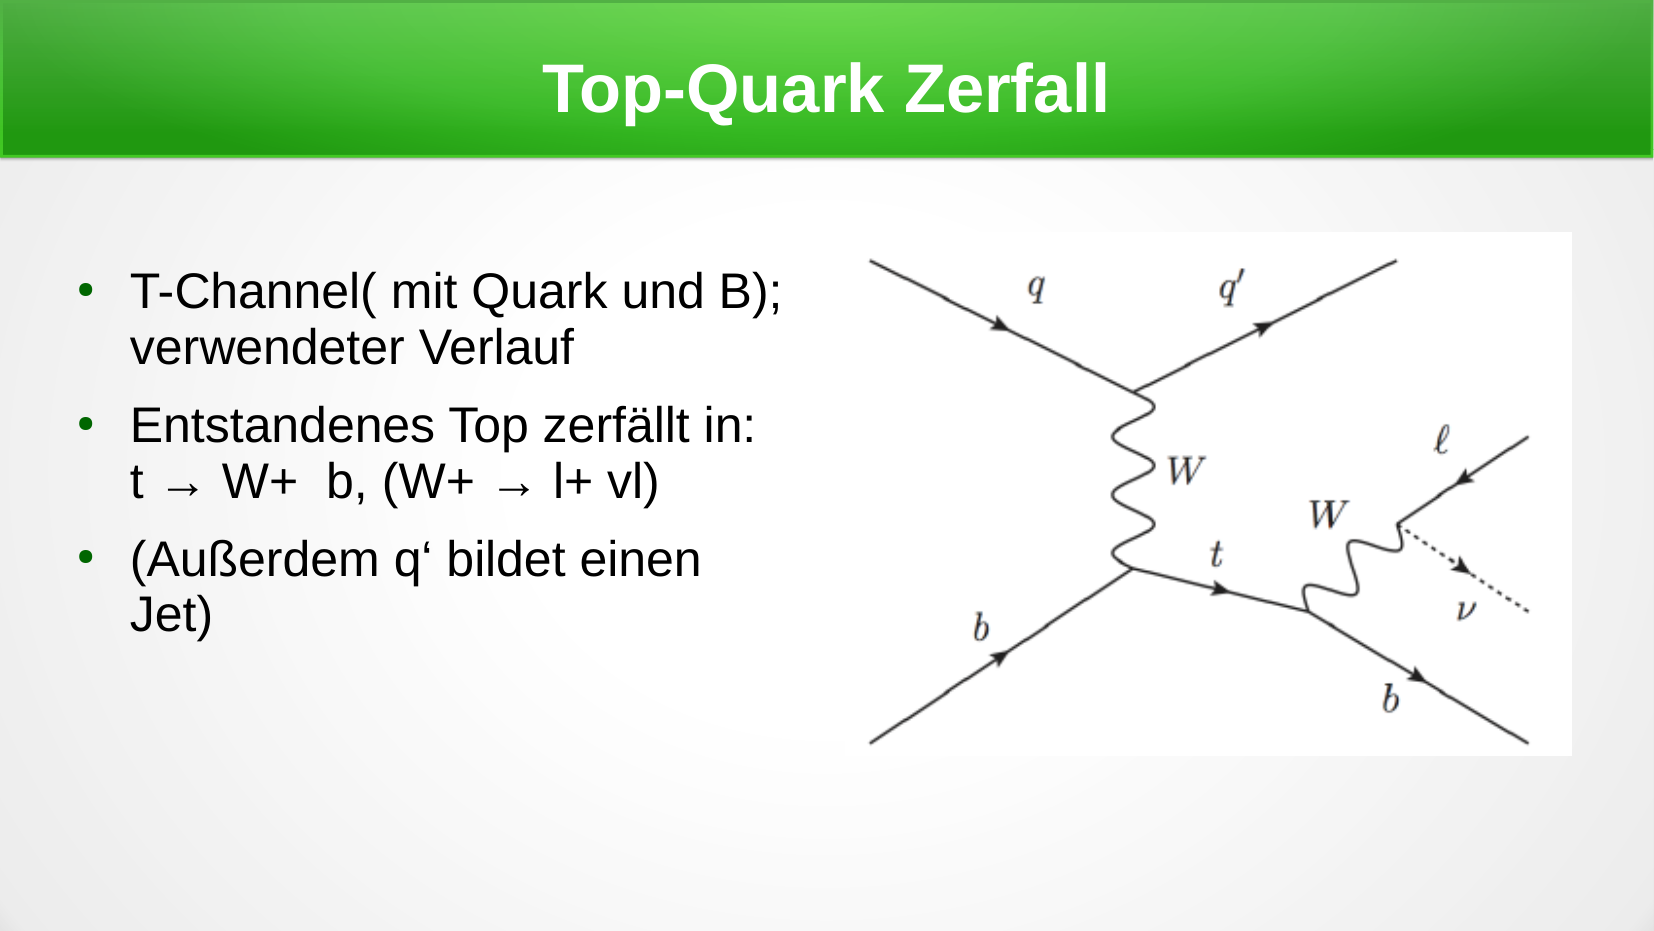

# Top-Quark Zerfall
T-Channel( mit Quark und B); verwendeter Verlauf
Entstandenes Top zerfällt in: t → W+ b, (W+ → l+ vl)
(Außerdem q‘ bildet einen Jet)